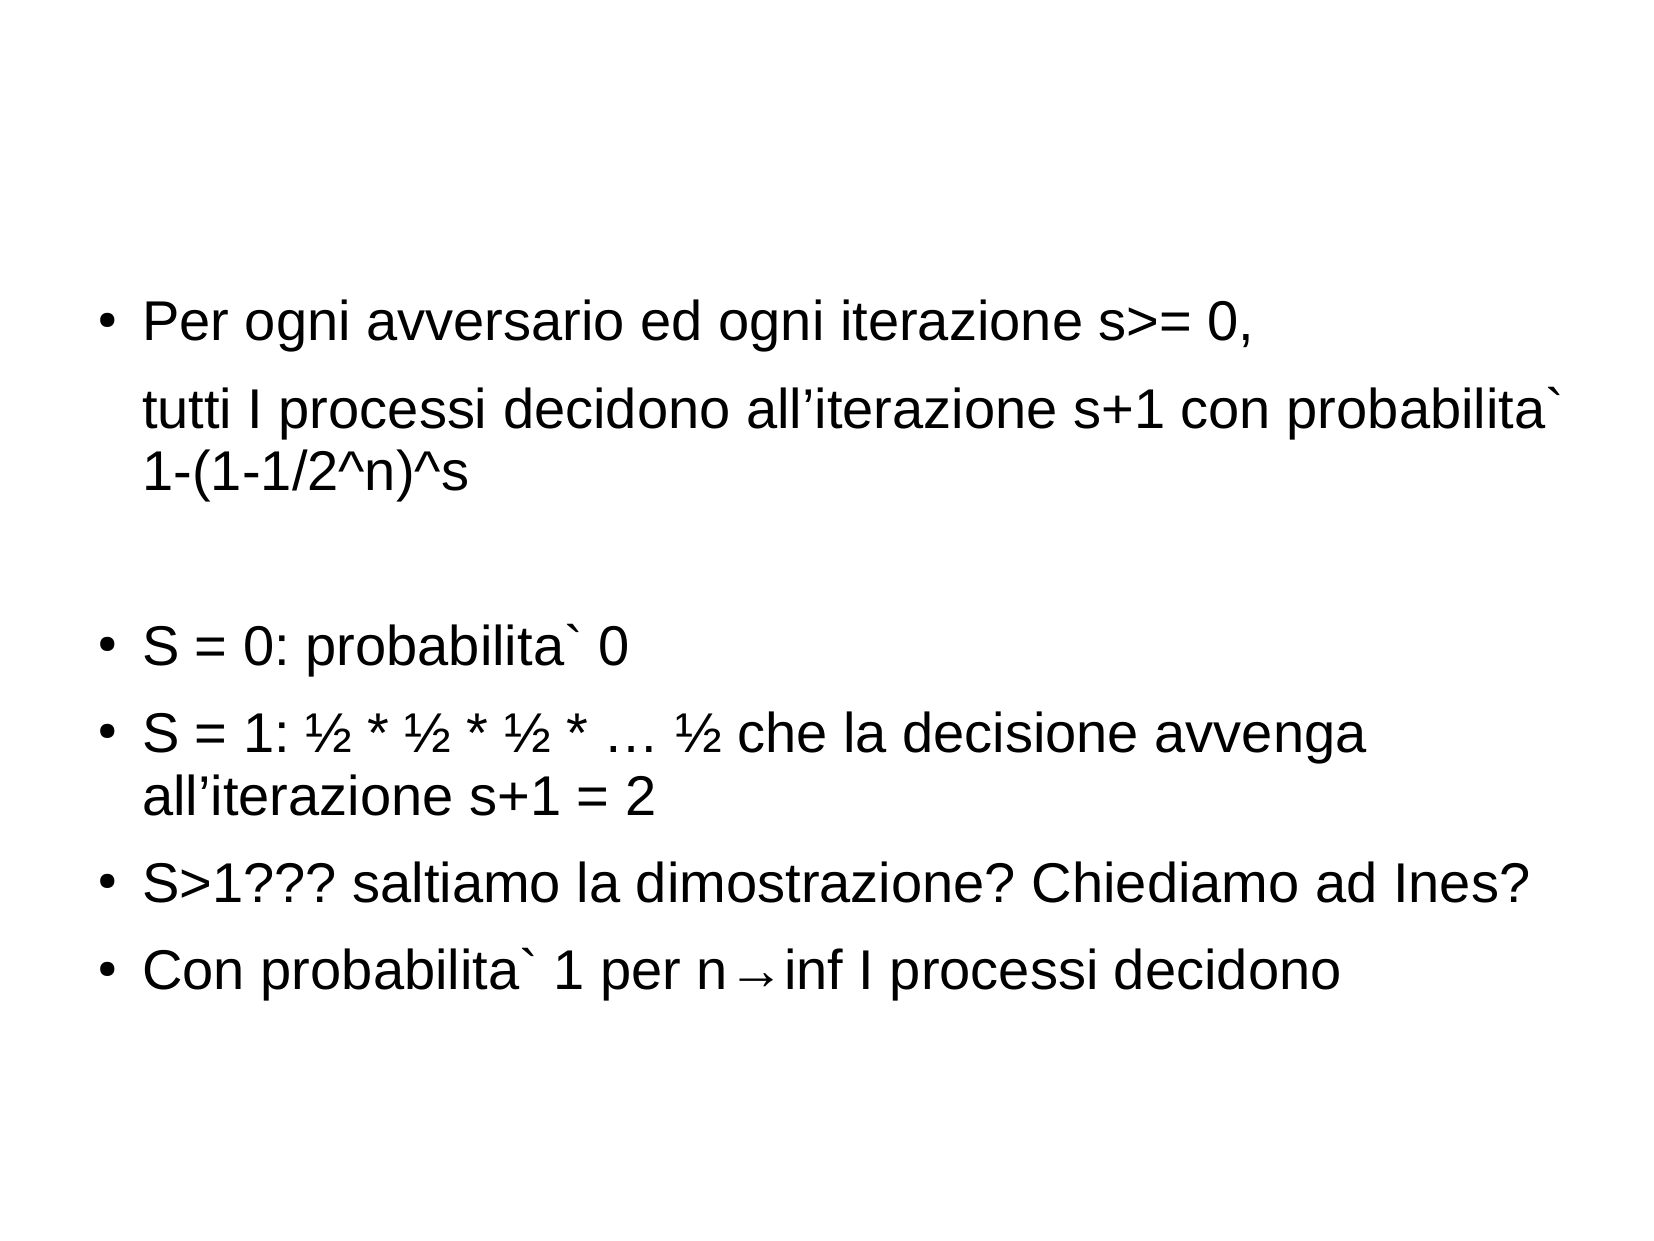

#
Per ogni avversario ed ogni iterazione s>= 0,
tutti I processi decidono all’iterazione s+1 con probabilita` 1-(1-1/2^n)^s
S = 0: probabilita` 0
S = 1: ½ * ½ * ½ * … ½ che la decisione avvenga all’iterazione s+1 = 2
S>1??? saltiamo la dimostrazione? Chiediamo ad Ines?
Con probabilita` 1 per n→inf I processi decidono